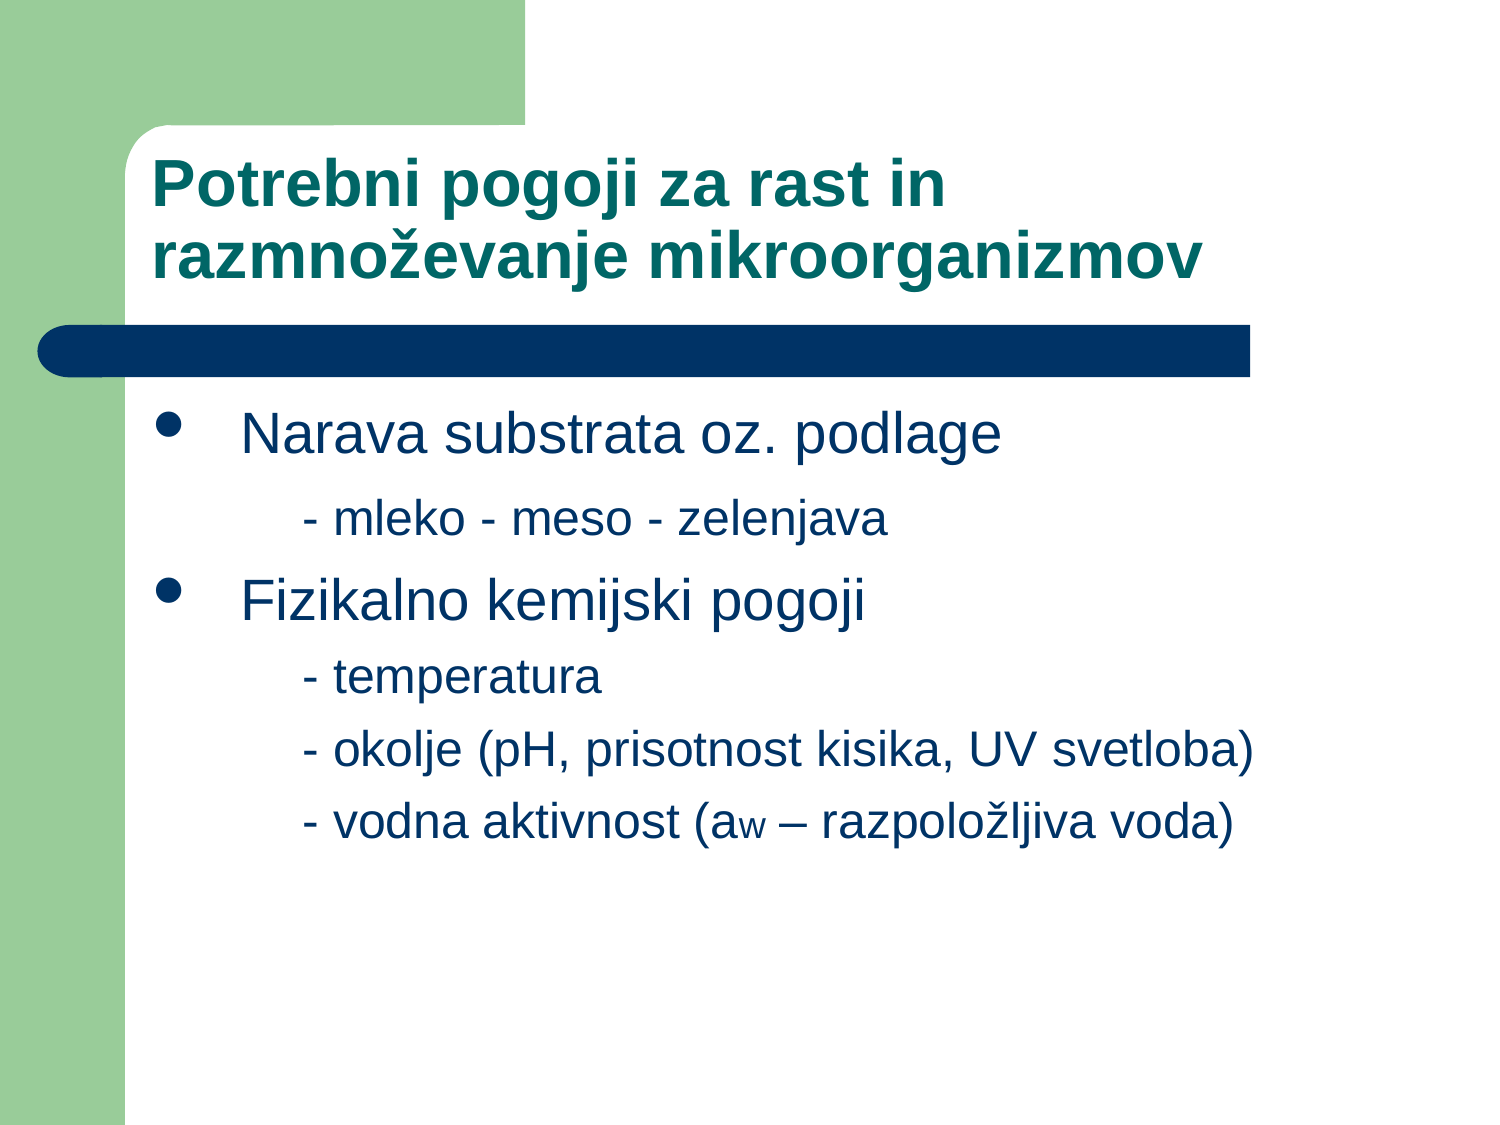

# Potrebni pogoji za rast in razmnoževanje mikroorganizmov
Narava substrata oz. podlage
		- mleko - meso - zelenjava
Fizikalno kemijski pogoji
	- temperatura
	- okolje (pH, prisotnost kisika, UV svetloba)
	- vodna aktivnost (aw – razpoložljiva voda)